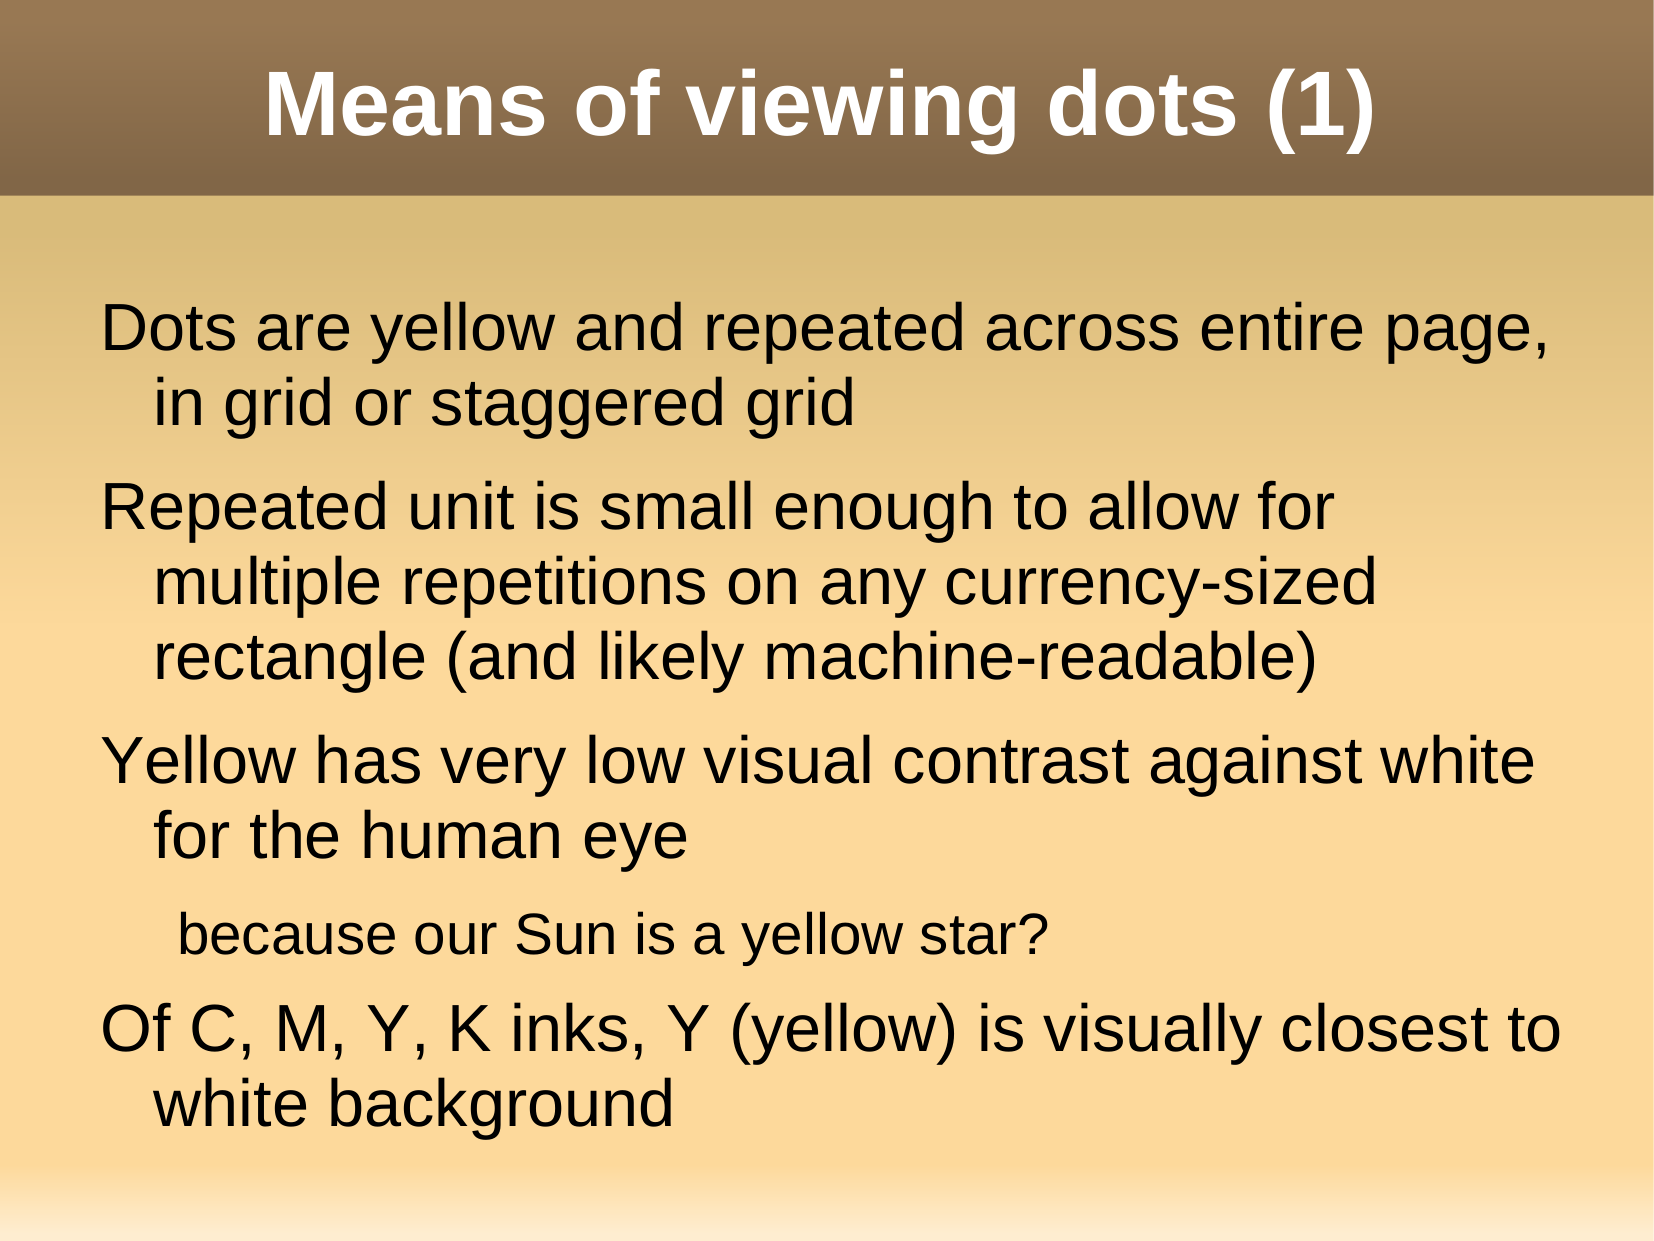

# Means of viewing dots (1)
Dots are yellow and repeated across entire page, in grid or staggered grid
Repeated unit is small enough to allow for multiple repetitions on any currency-sized rectangle (and likely machine-readable)
Yellow has very low visual contrast against white for the human eye
because our Sun is a yellow star?
Of C, M, Y, K inks, Y (yellow) is visually closest to white background